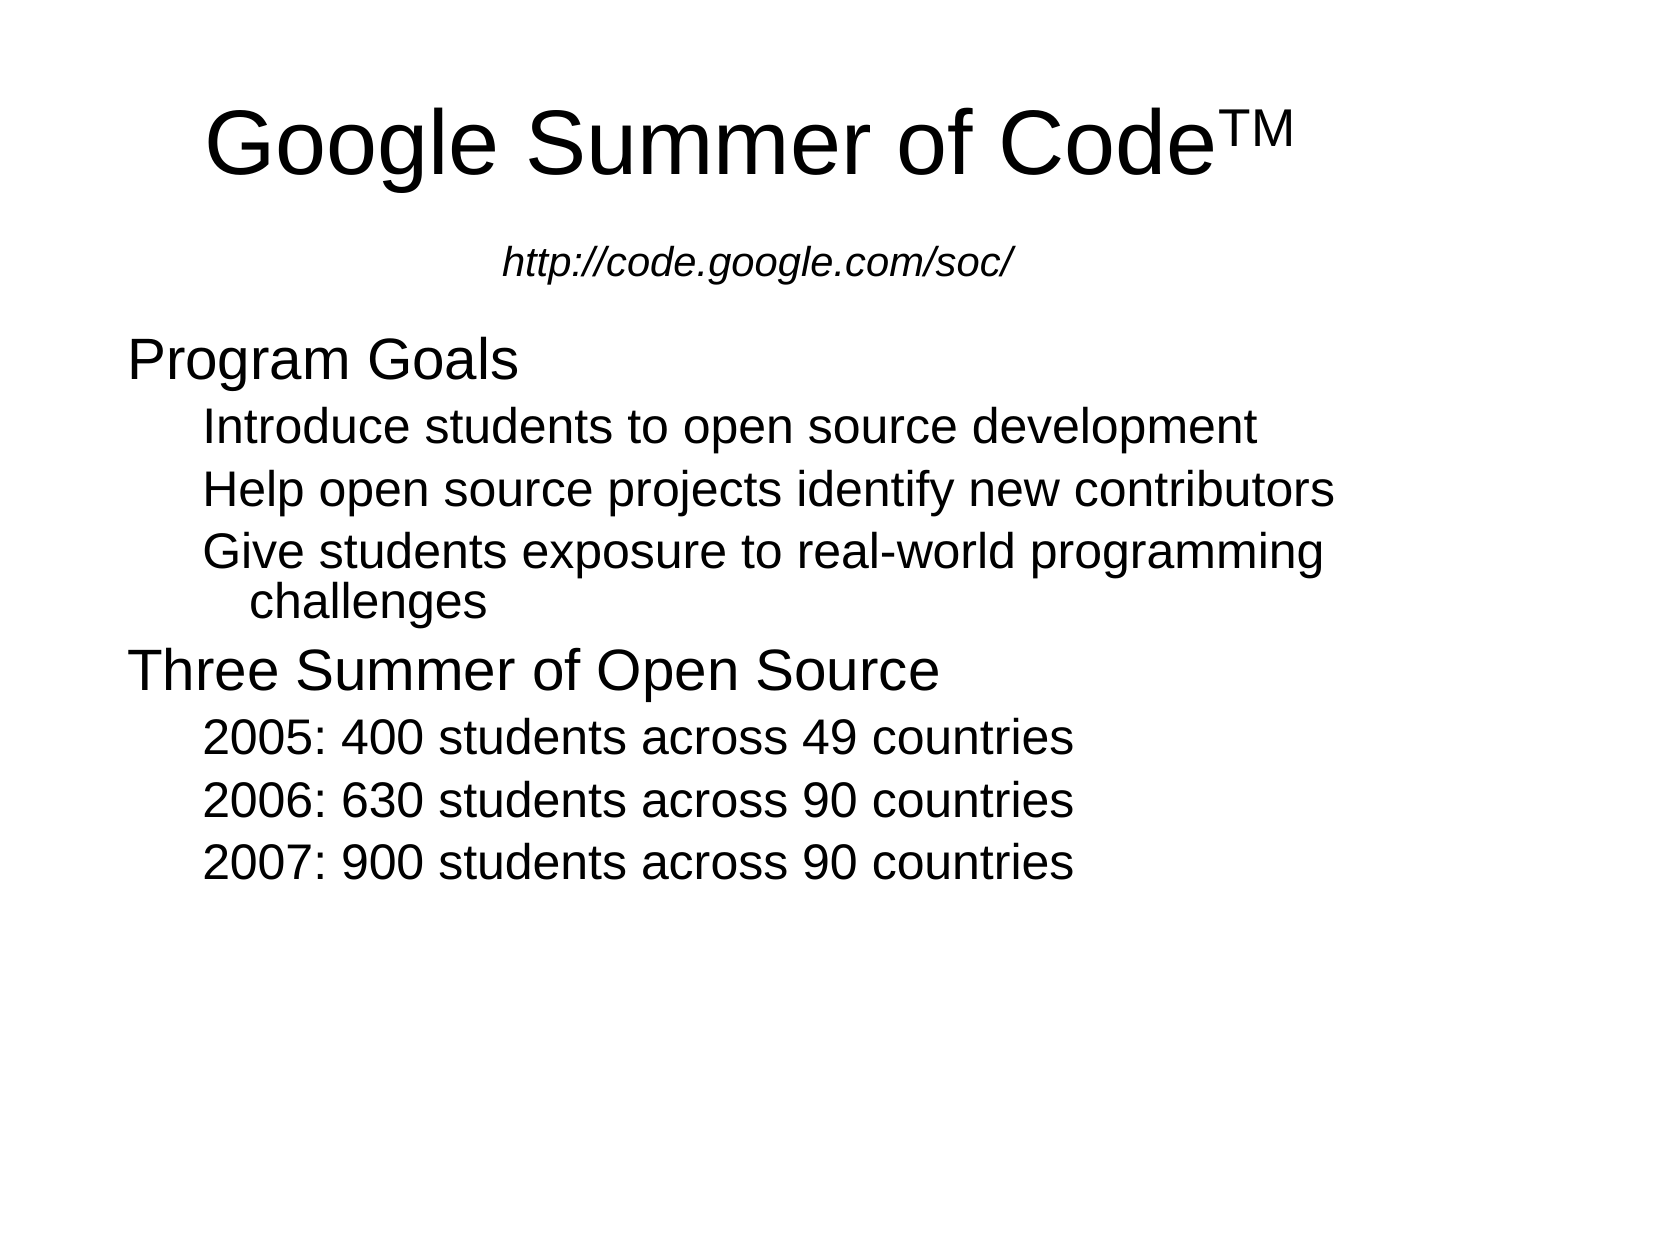

# Google Summer of CodeTM http://code.google.com/soc/
Program Goals
Introduce students to open source development
Help open source projects identify new contributors
Give students exposure to real-world programming challenges
Three Summer of Open Source
2005: 400 students across 49 countries
2006: 630 students across 90 countries
2007: 900 students across 90 countries